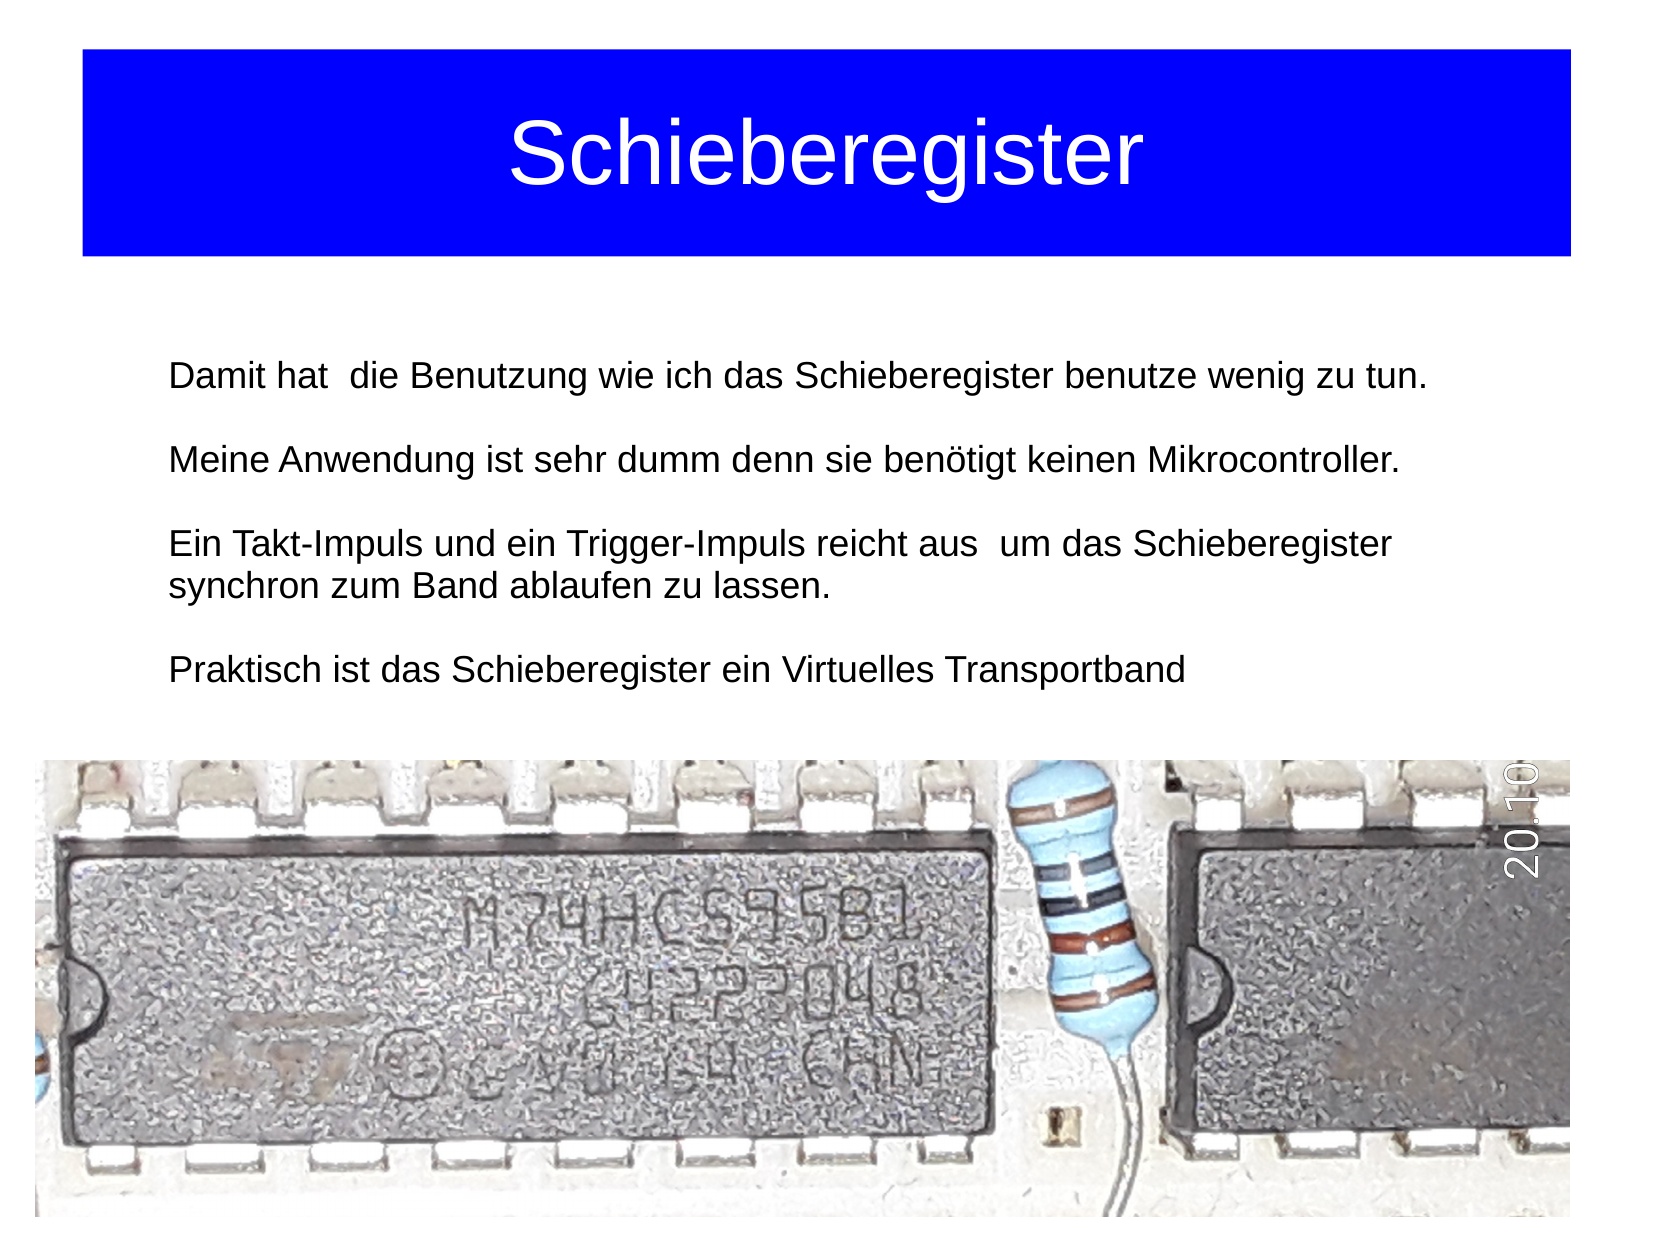

# Schieberegister
Damit hat die Benutzung wie ich das Schieberegister benutze wenig zu tun.
Meine Anwendung ist sehr dumm denn sie benötigt keinen Mikrocontroller.
Ein Takt-Impuls und ein Trigger-Impuls reicht aus um das Schieberegister synchron zum Band ablaufen zu lassen.
Praktisch ist das Schieberegister ein Virtuelles Transportband